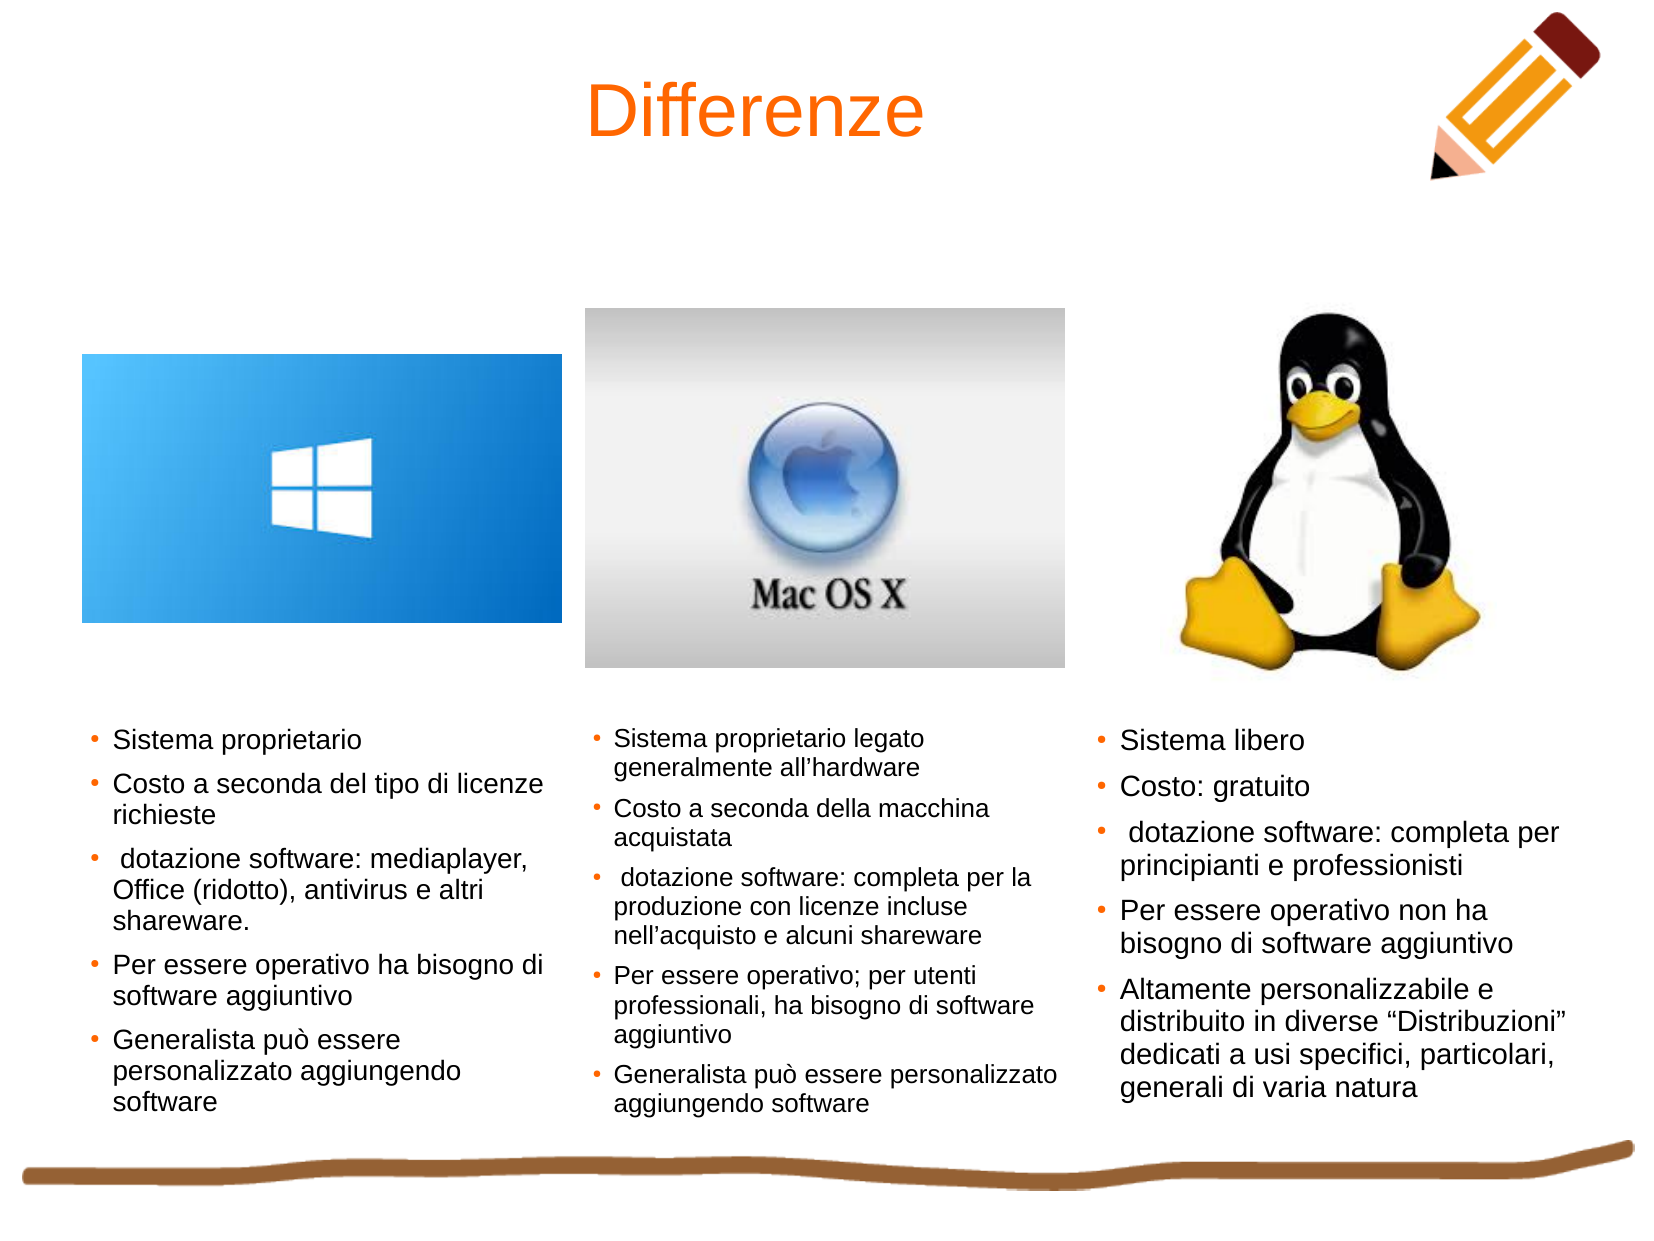

# Differenze
Sistema proprietario
Costo a seconda del tipo di licenze richieste
 dotazione software: mediaplayer, Office (ridotto), antivirus e altri shareware.
Per essere operativo ha bisogno di software aggiuntivo
Generalista può essere personalizzato aggiungendo software
Sistema proprietario legato generalmente all’hardware
Costo a seconda della macchina acquistata
 dotazione software: completa per la produzione con licenze incluse nell’acquisto e alcuni shareware
Per essere operativo; per utenti professionali, ha bisogno di software aggiuntivo
Generalista può essere personalizzato aggiungendo software
Sistema libero
Costo: gratuito
 dotazione software: completa per principianti e professionisti
Per essere operativo non ha bisogno di software aggiuntivo
Altamente personalizzabile e distribuito in diverse “Distribuzioni” dedicati a usi specifici, particolari, generali di varia natura